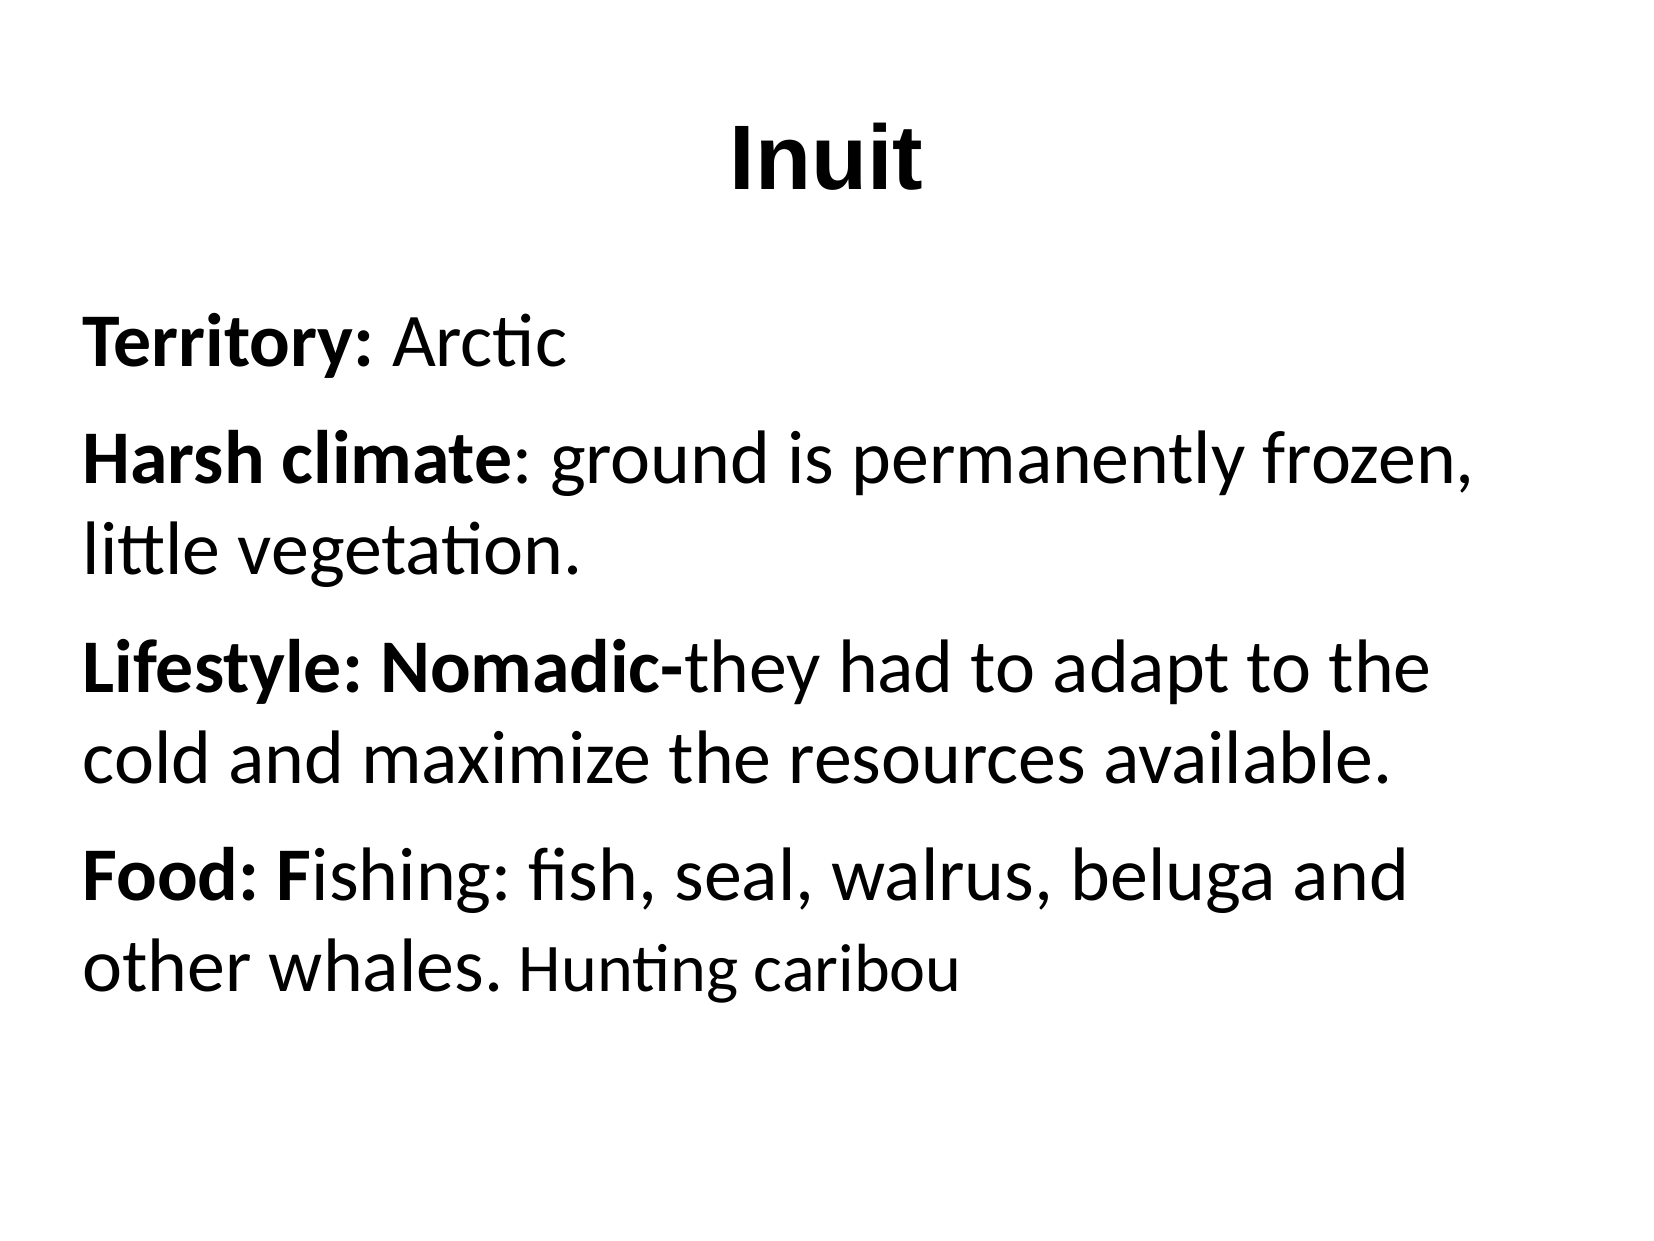

# Inuit
Territory: Arctic
Harsh climate: ground is permanently frozen, little vegetation.
Lifestyle: Nomadic-they had to adapt to the cold and maximize the resources available.
Food: Fishing: fish, seal, walrus, beluga and other whales. Hunting caribou